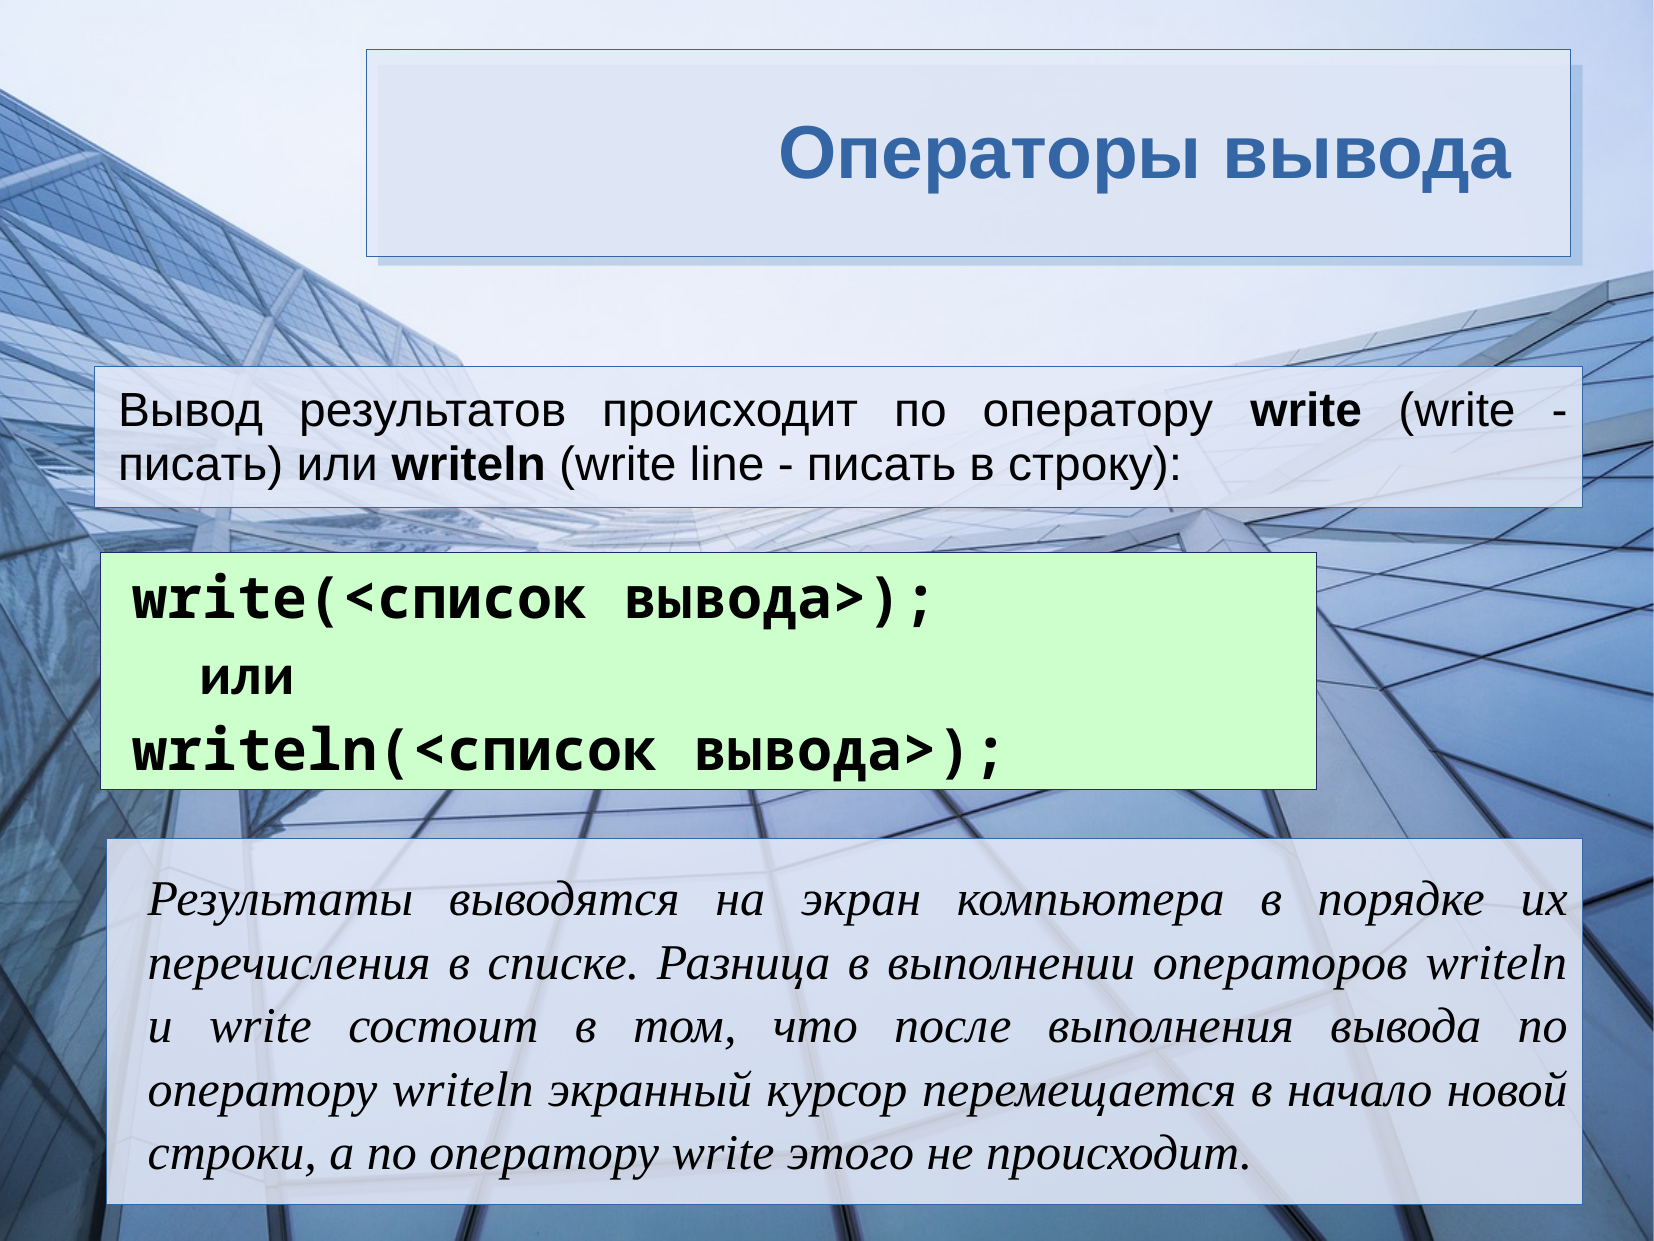

# Операторы вывода
Вывод результатов происходит по оператору write (write - писать) или writeln (write line - писать в строку):
write(<список вывода>);
 или
writeln(<список вывода>);
Результаты выводятся на экран компьютера в порядке их перечисления в списке. Разница в выполнении операторов writeln и write состоит в том, что после выполнения вывода по оператору writeln экранный курсор перемещается в начало новой строки, а по оператору write этого не происходит.